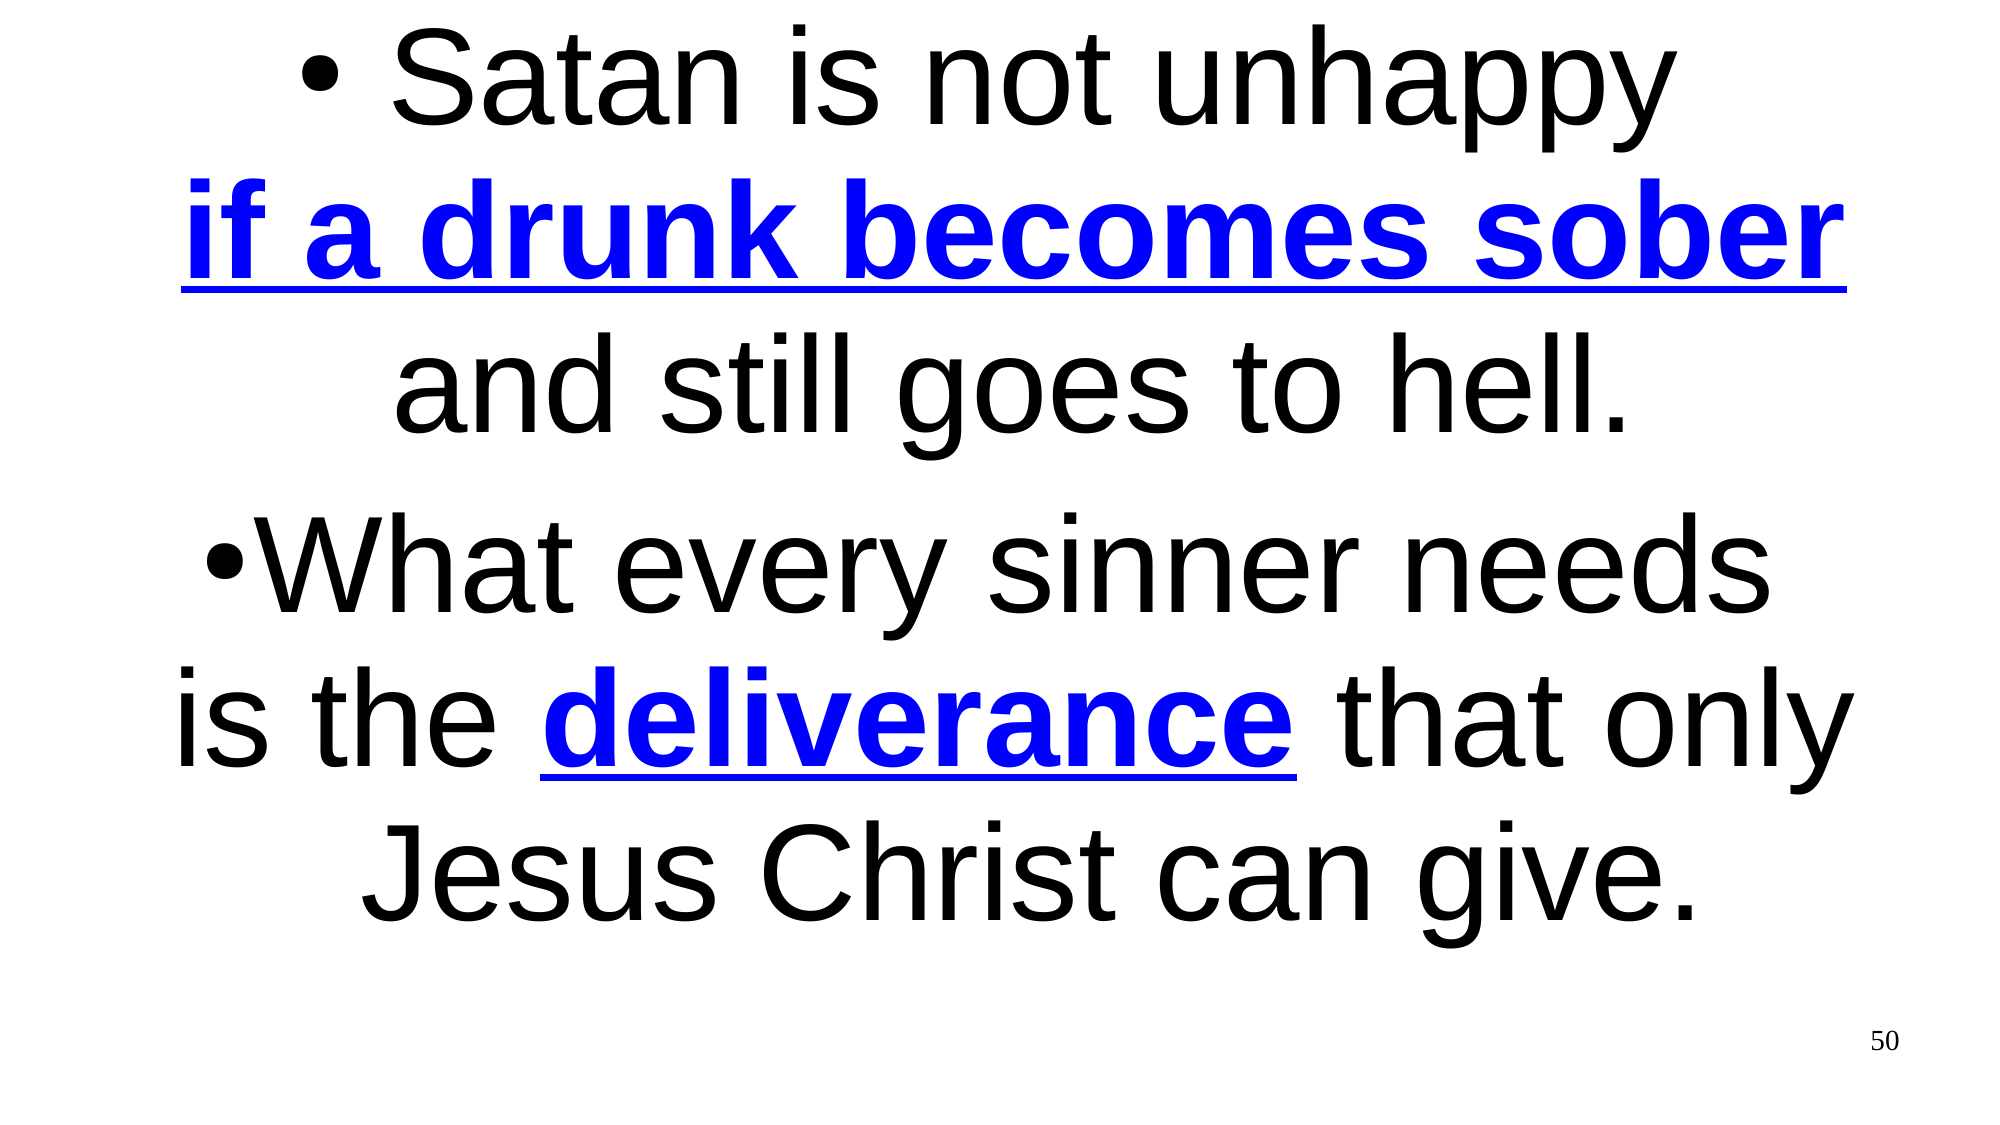

# Satan is not unhappy if a drunk becomes sober and still goes to hell.
What every sinner needs
is the deliverance that only
Jesus Christ can give.
50